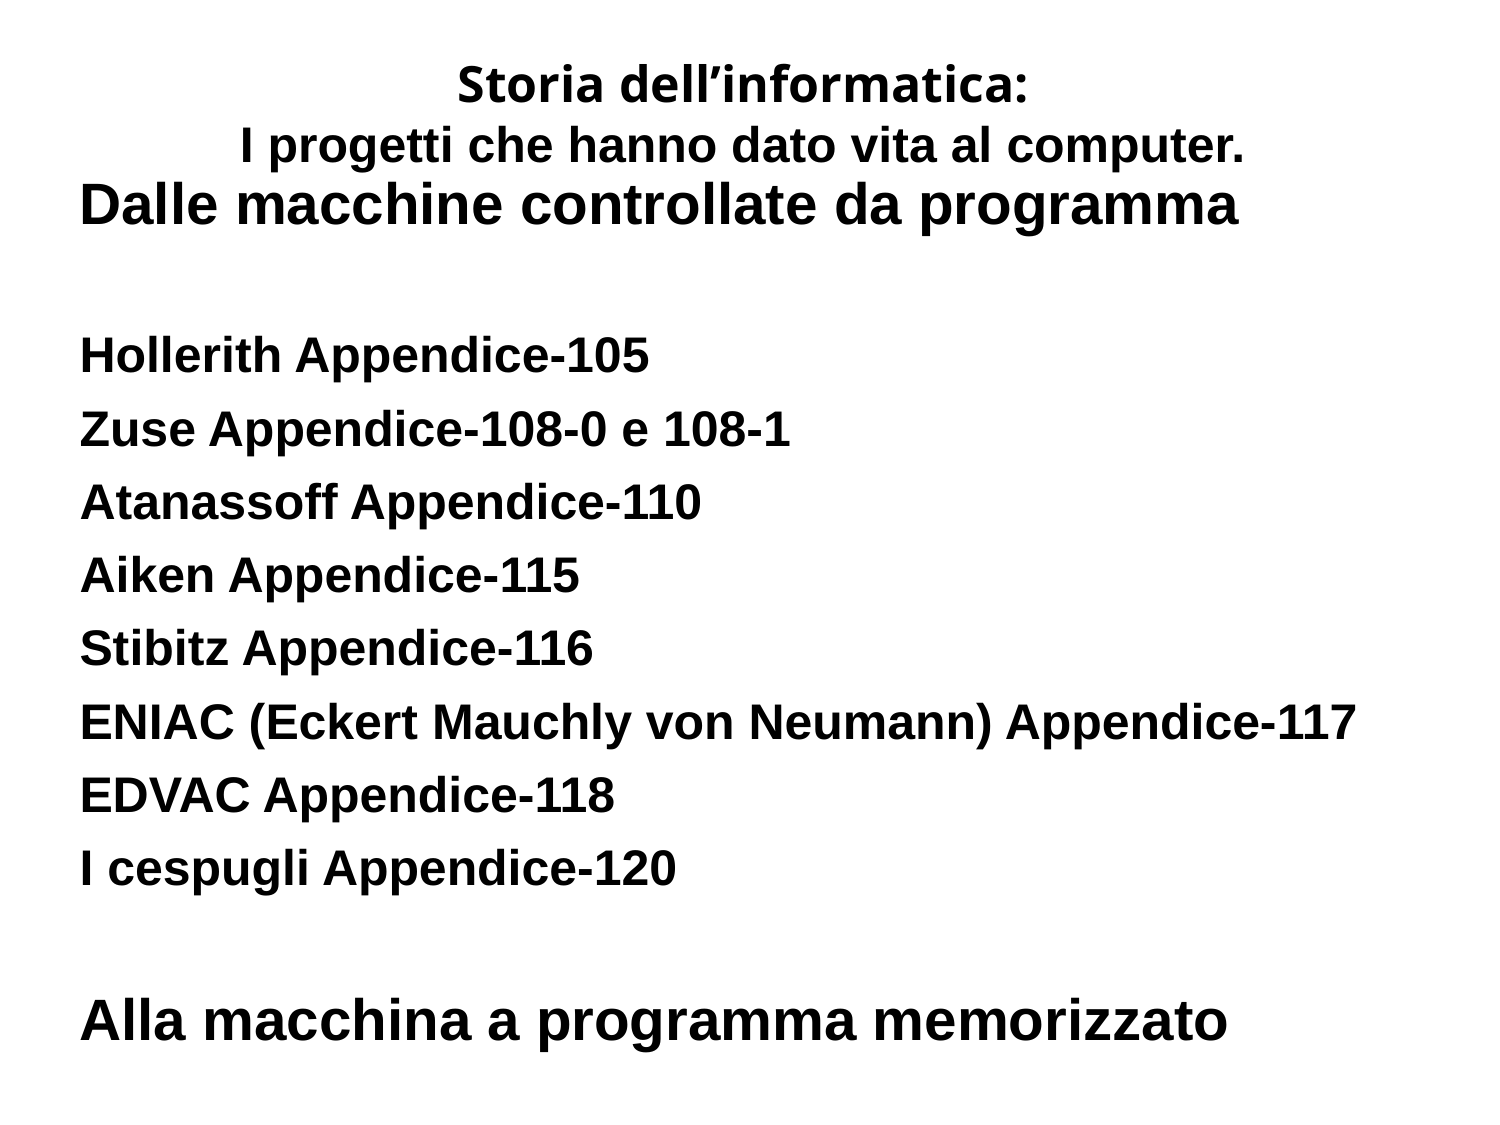

# Storia dell’informatica: I progetti che hanno dato vita al computer.
Dalle macchine controllate da programma
Hollerith Appendice-105
Zuse Appendice-108-0 e 108-1
Atanassoff Appendice-110
Aiken Appendice-115
Stibitz Appendice-116
ENIAC (Eckert Mauchly von Neumann) Appendice-117
EDVAC Appendice-118
I cespugli Appendice-120
Alla macchina a programma memorizzato